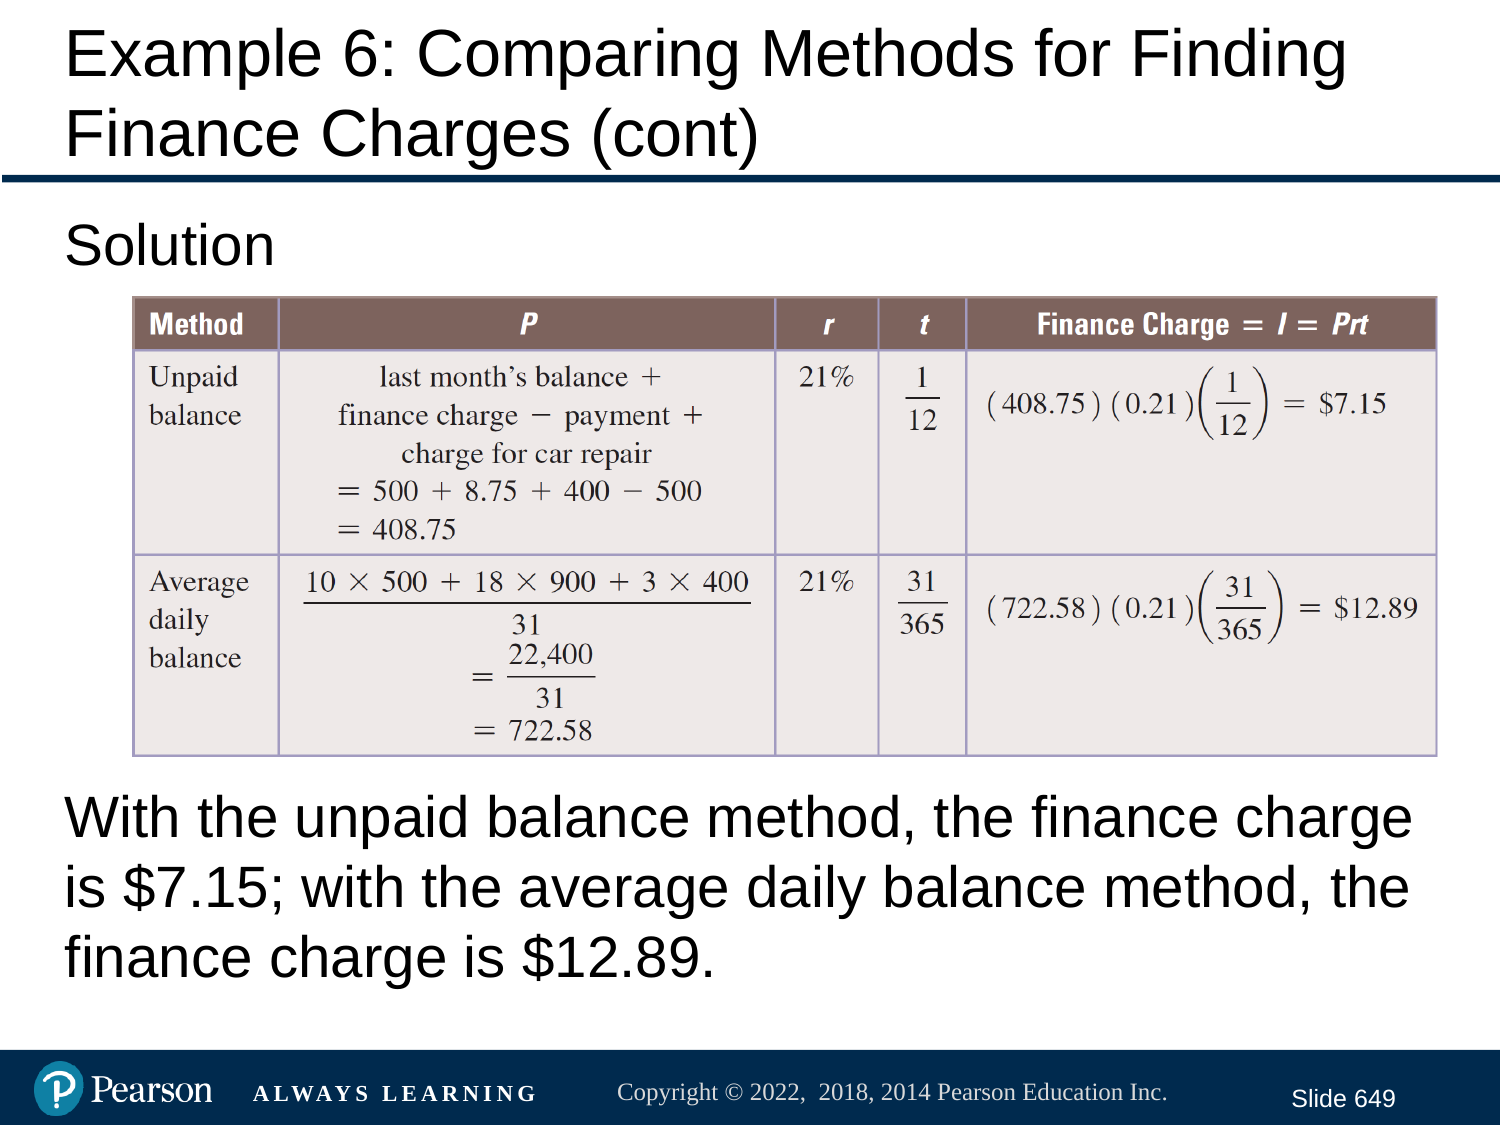

# Example 6: Comparing Methods for Finding Finance Charges (cont)
Solution
With the unpaid balance method, the finance charge is $7.15; with the average daily balance method, the finance charge is $12.89.